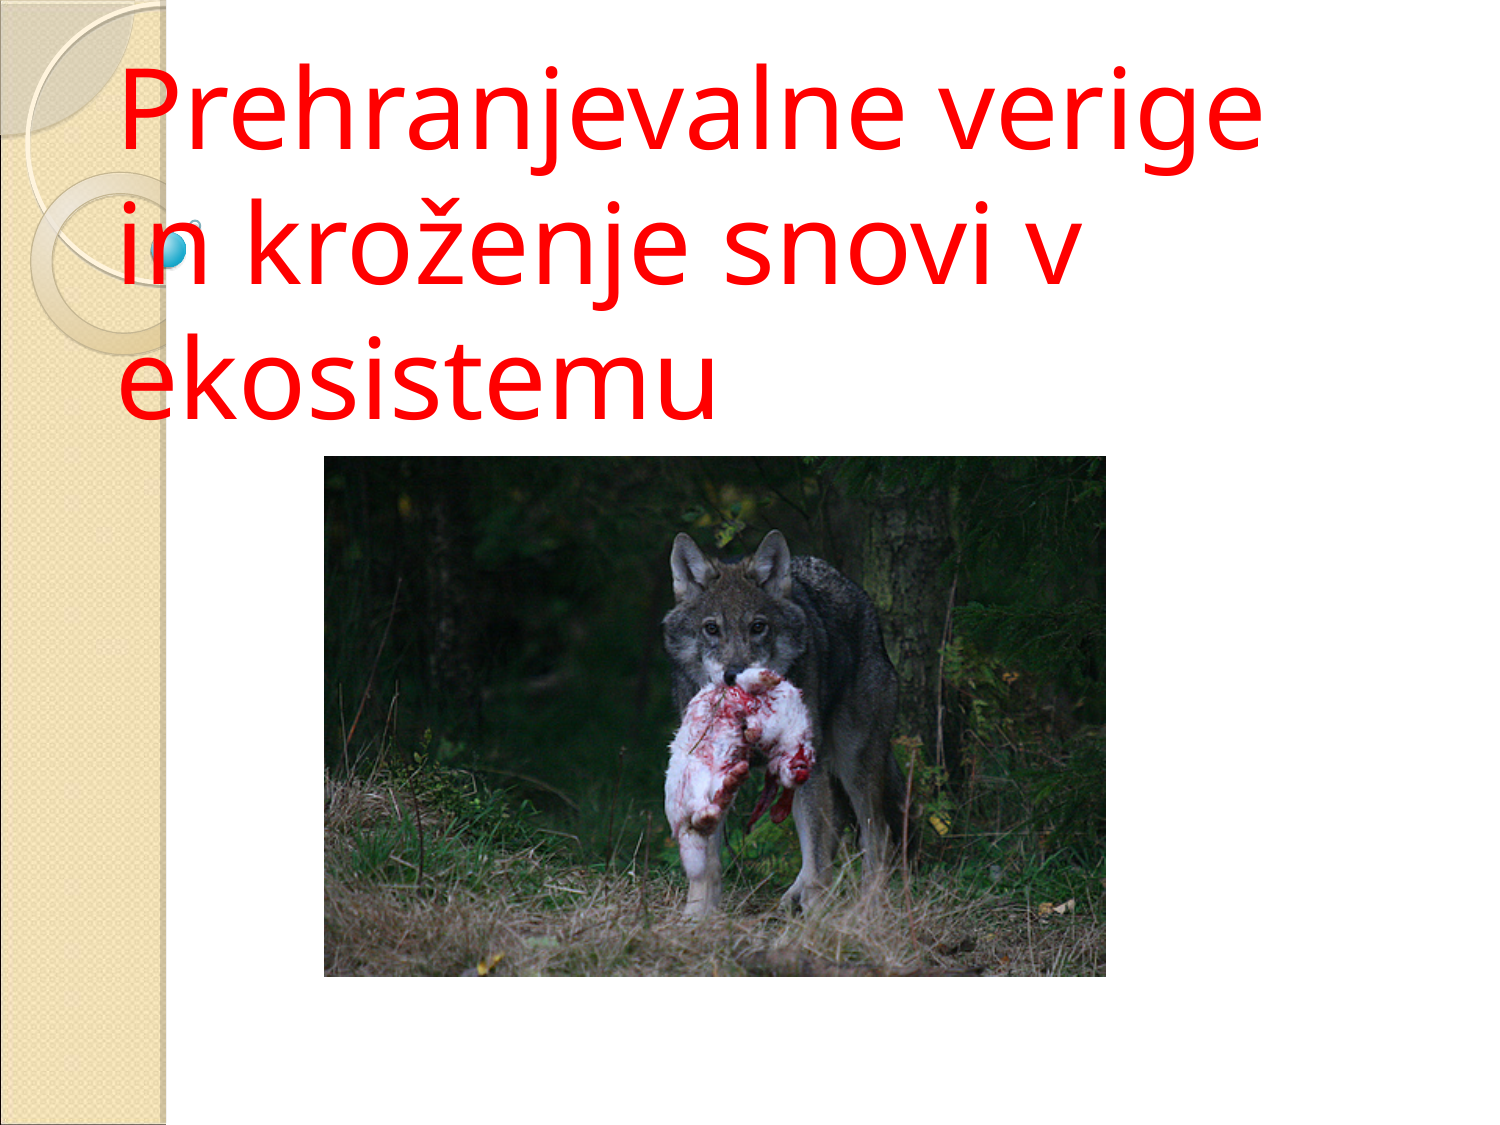

# Prehranjevalne verige in kroženje snovi v ekosistemu